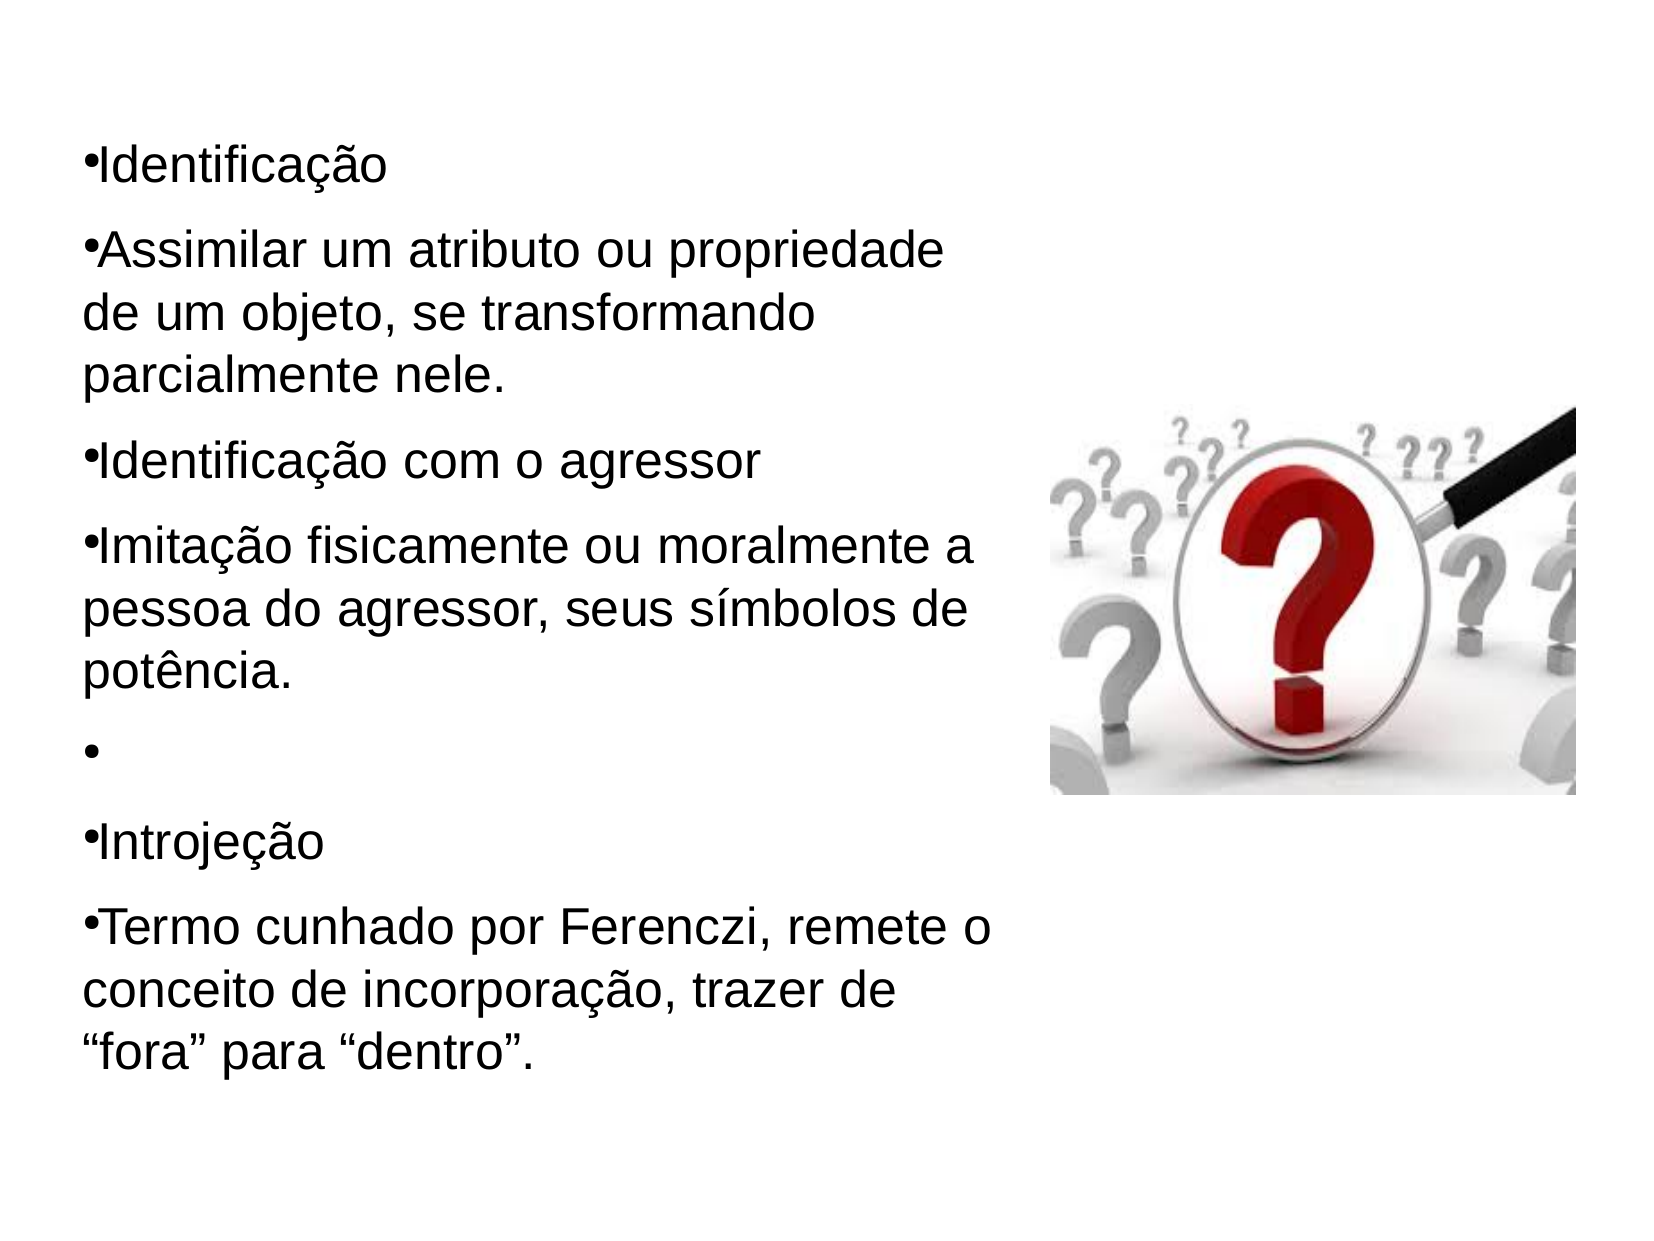

# Identificação
Assimilar um atributo ou propriedade de um objeto, se transformando parcialmente nele.
Identificação com o agressor
Imitação fisicamente ou moralmente a pessoa do agressor, seus símbolos de potência.
Introjeção
Termo cunhado por Ferenczi, remete o conceito de incorporação, trazer de “fora” para “dentro”.